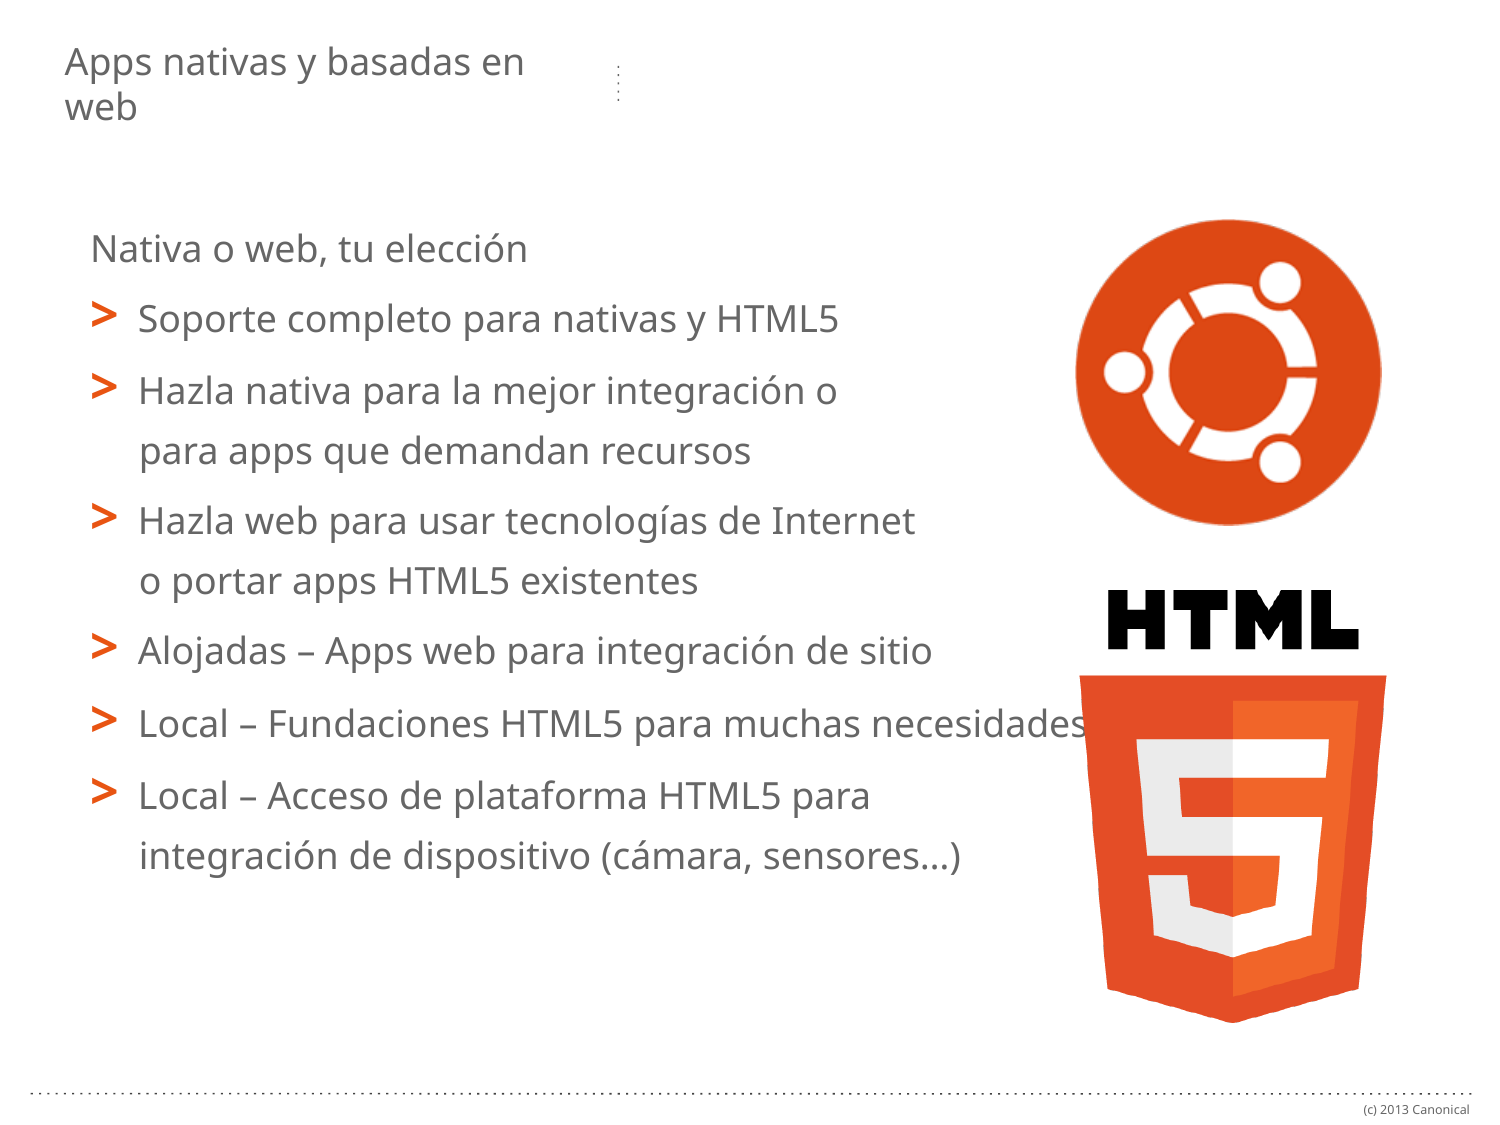

Apps nativas y basadas en web
# Nativa o web, tu elección
> Soporte completo para nativas y HTML5
> Hazla nativa para la mejor integración o
 para apps que demandan recursos
> Hazla web para usar tecnologías de Internet
 o portar apps HTML5 existentes
> Alojadas – Apps web para integración de sitio
> Local – Fundaciones HTML5 para muchas necesidades
> Local – Acceso de plataforma HTML5 para
 integración de dispositivo (cámara, sensores…)
(c) 2013 Canonical